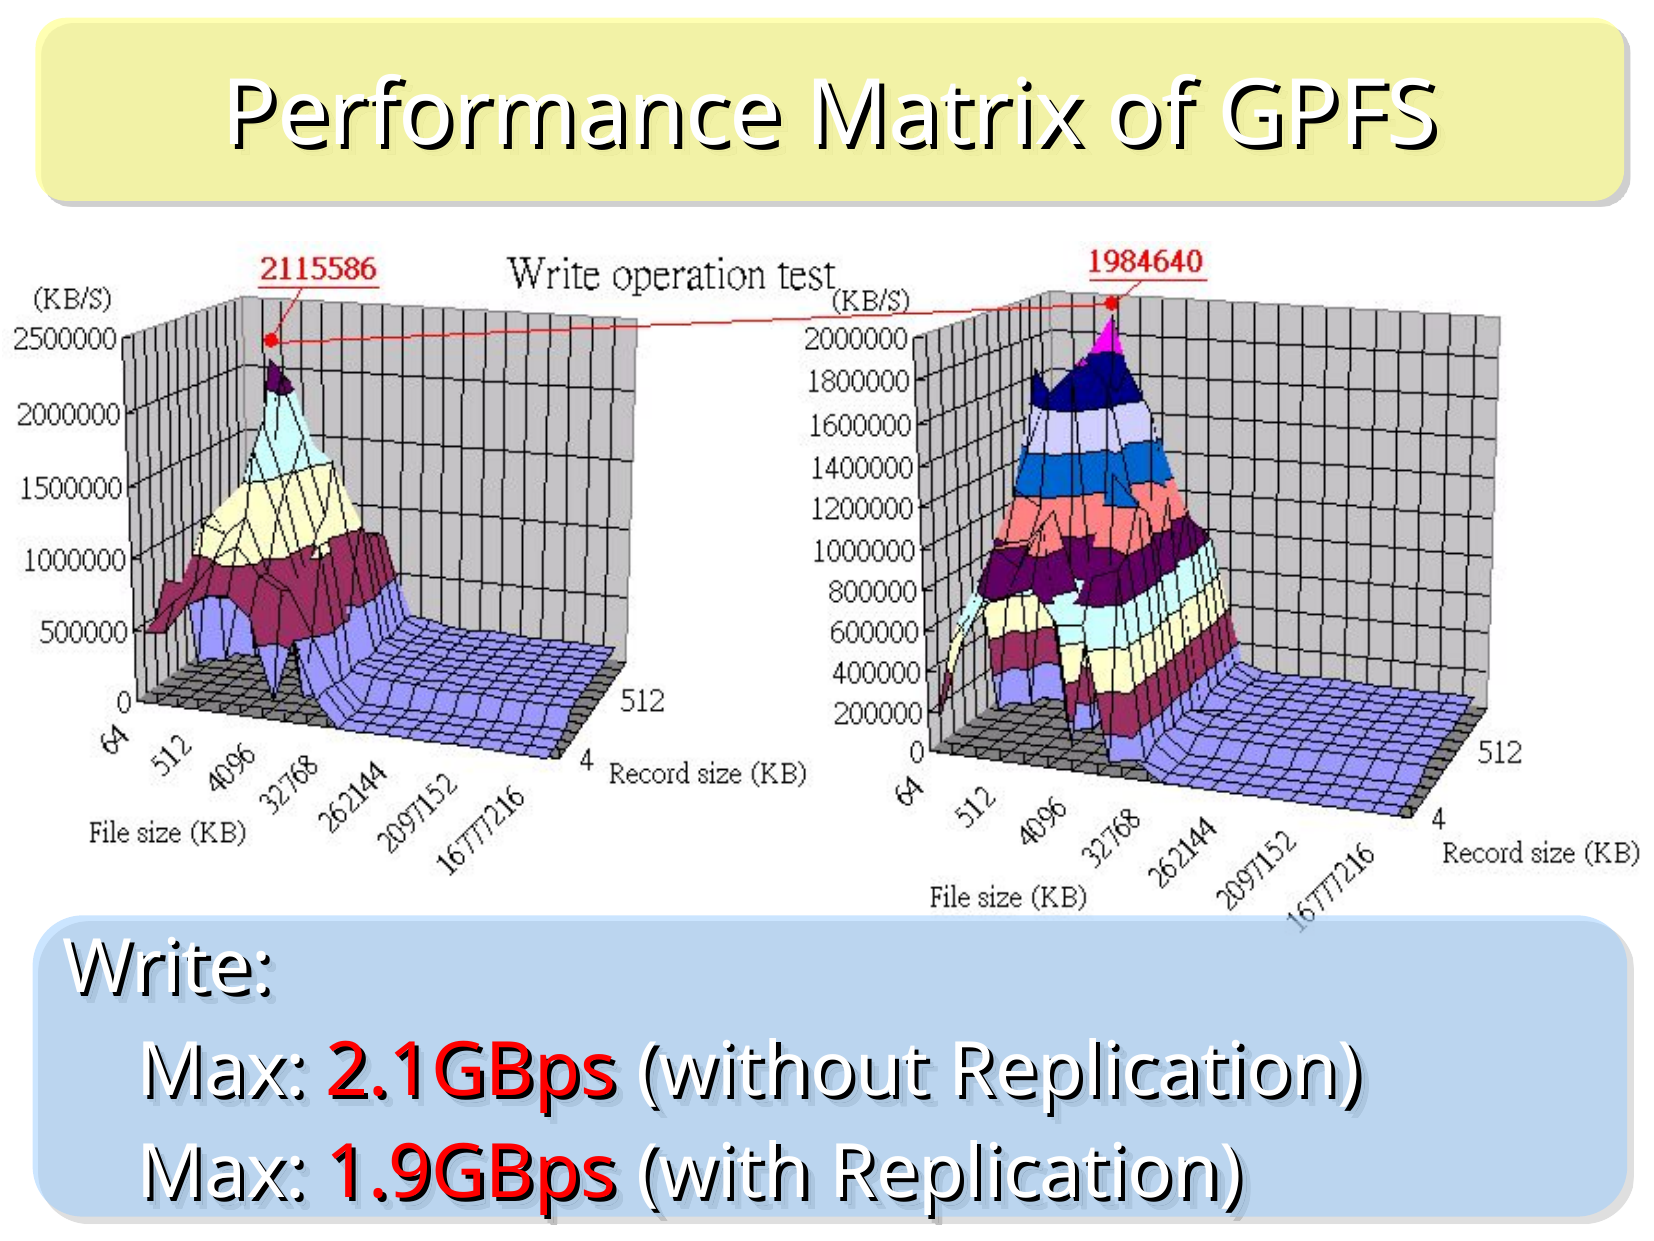

Performance Matrix of GPFS
Write:
	Max: 2.1GBps (without Replication)
	Max: 1.9GBps (with Replication)